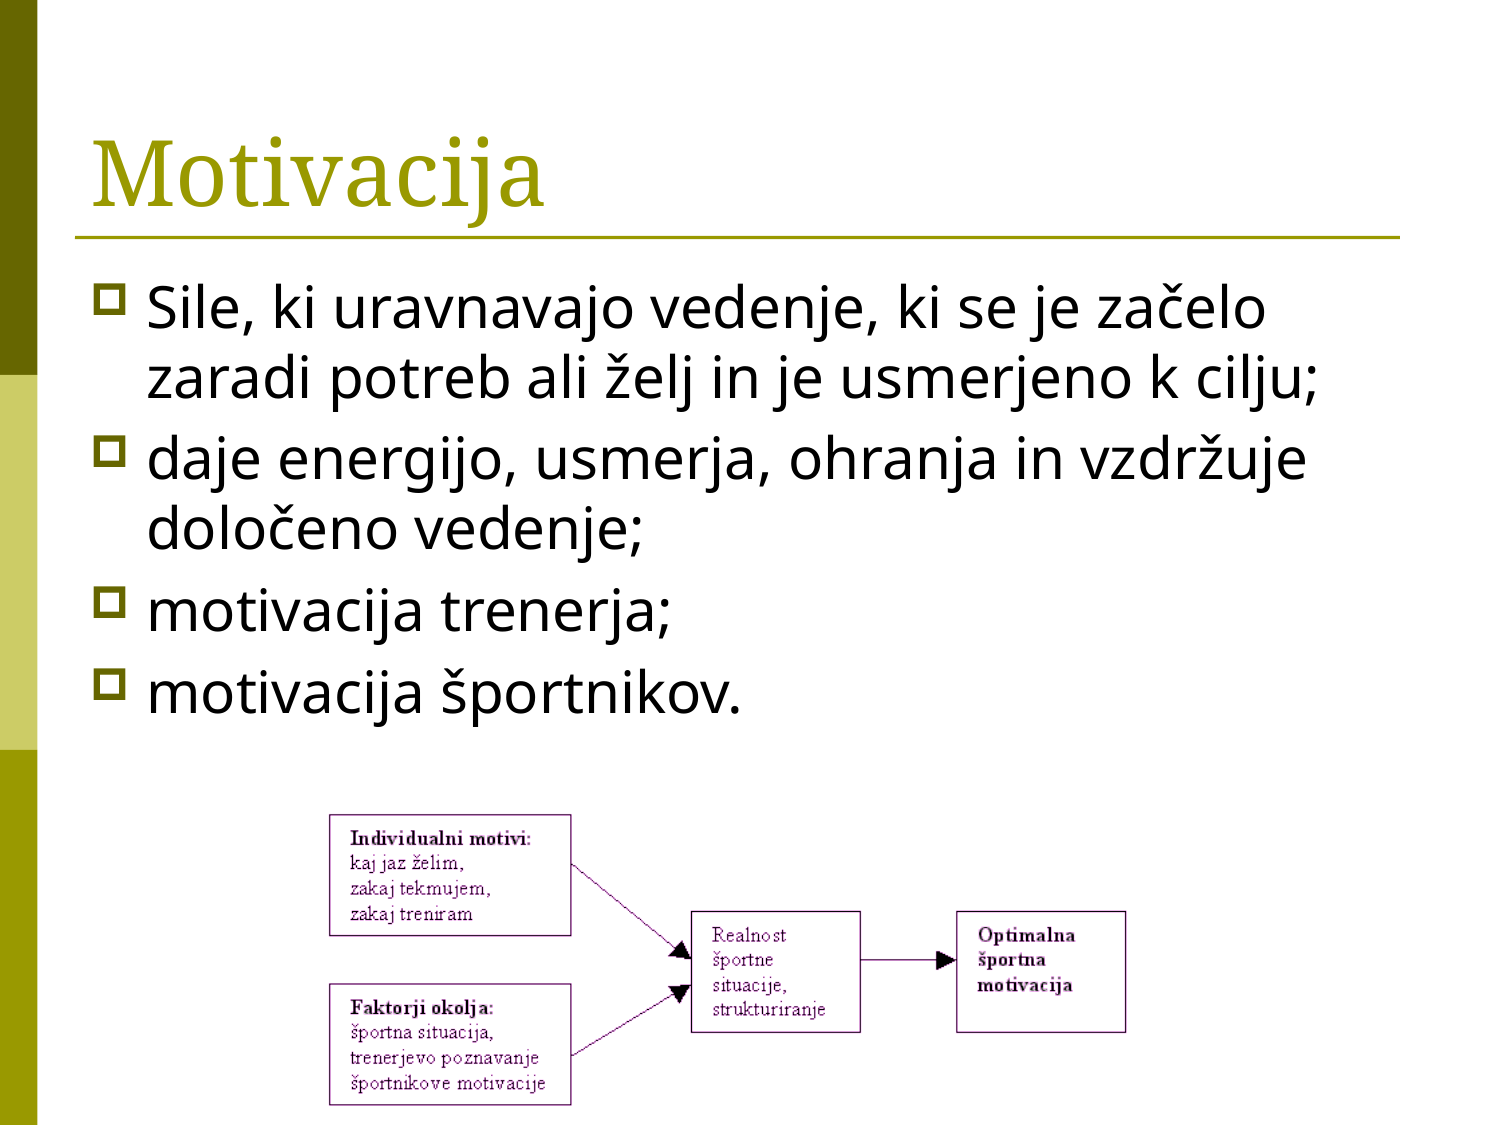

# Motivacija
Sile, ki uravnavajo vedenje, ki se je začelo zaradi potreb ali želj in je usmerjeno k cilju;
daje energijo, usmerja, ohranja in vzdržuje določeno vedenje;
motivacija trenerja;
motivacija športnikov.